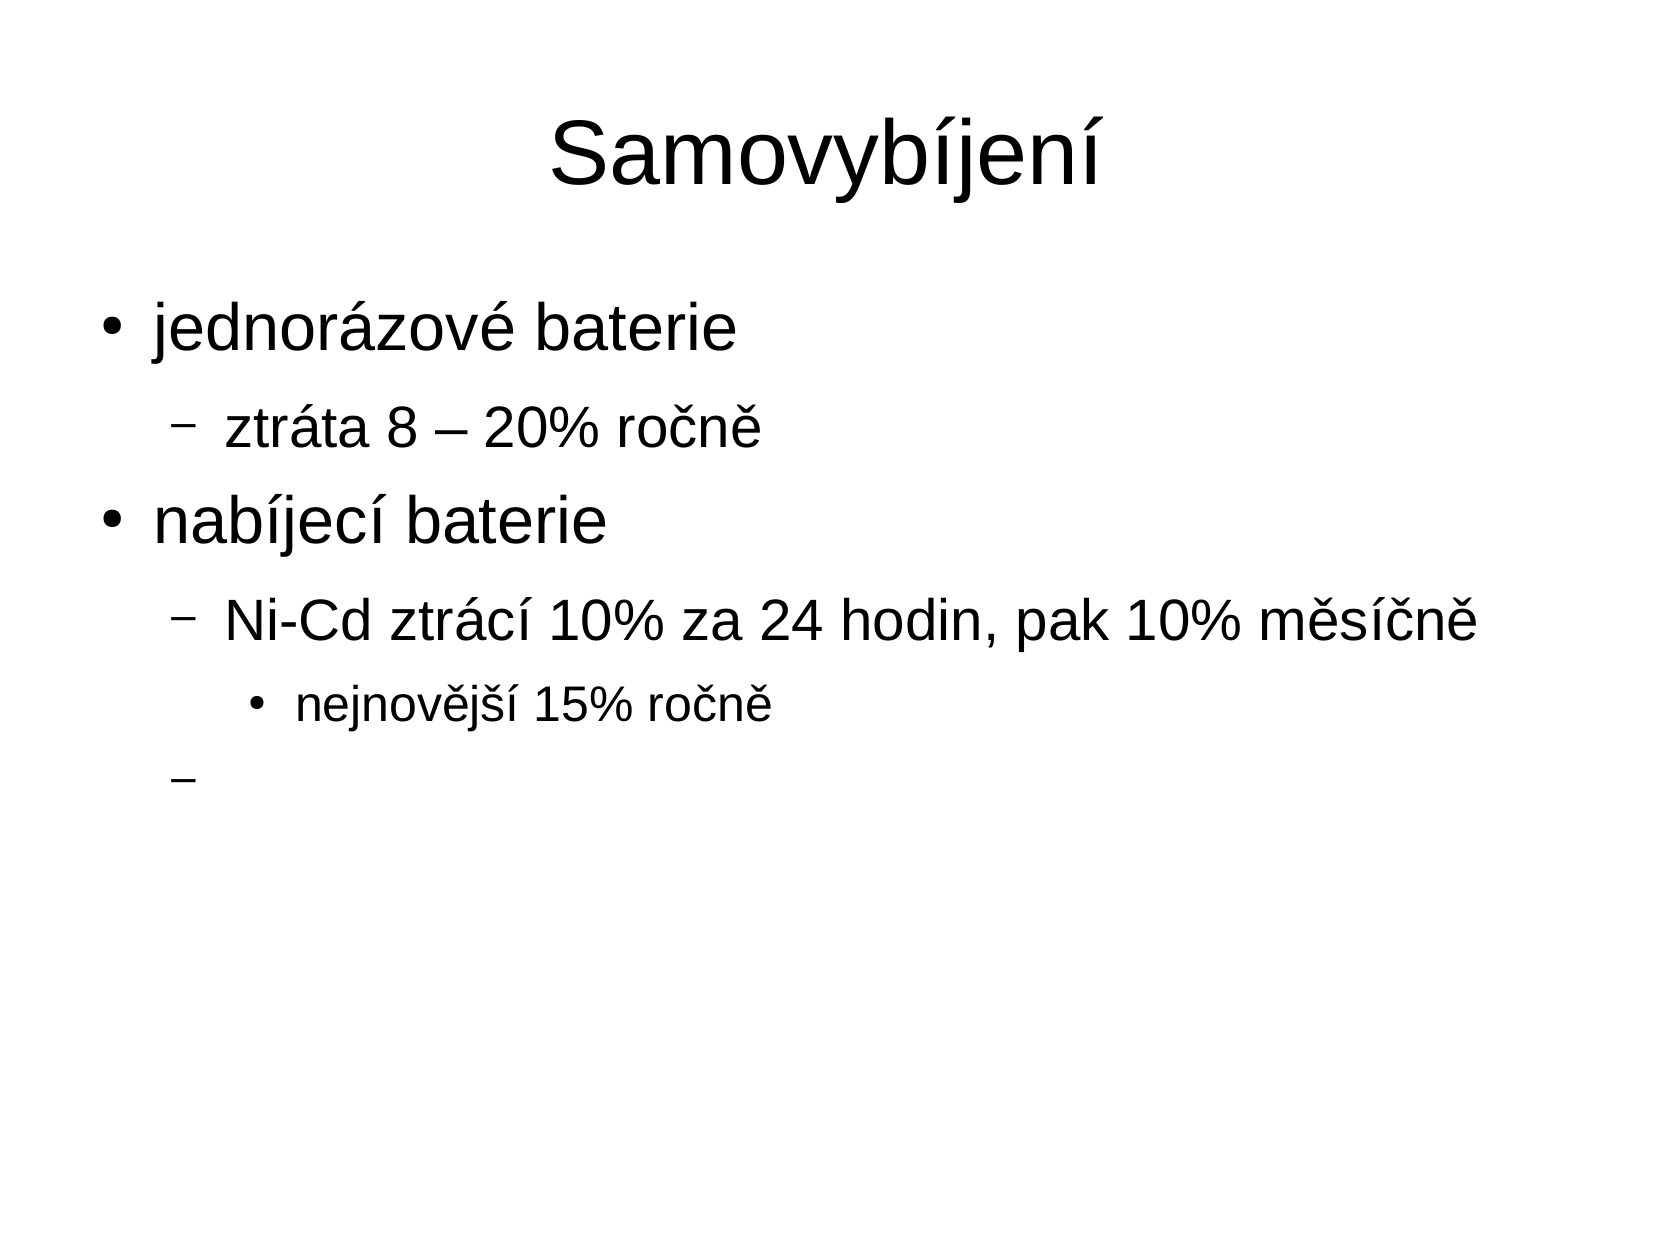

# Samovybíjení
jednorázové baterie
ztráta 8 – 20% ročně
nabíjecí baterie
Ni-Cd ztrácí 10% za 24 hodin, pak 10% měsíčně
nejnovější 15% ročně